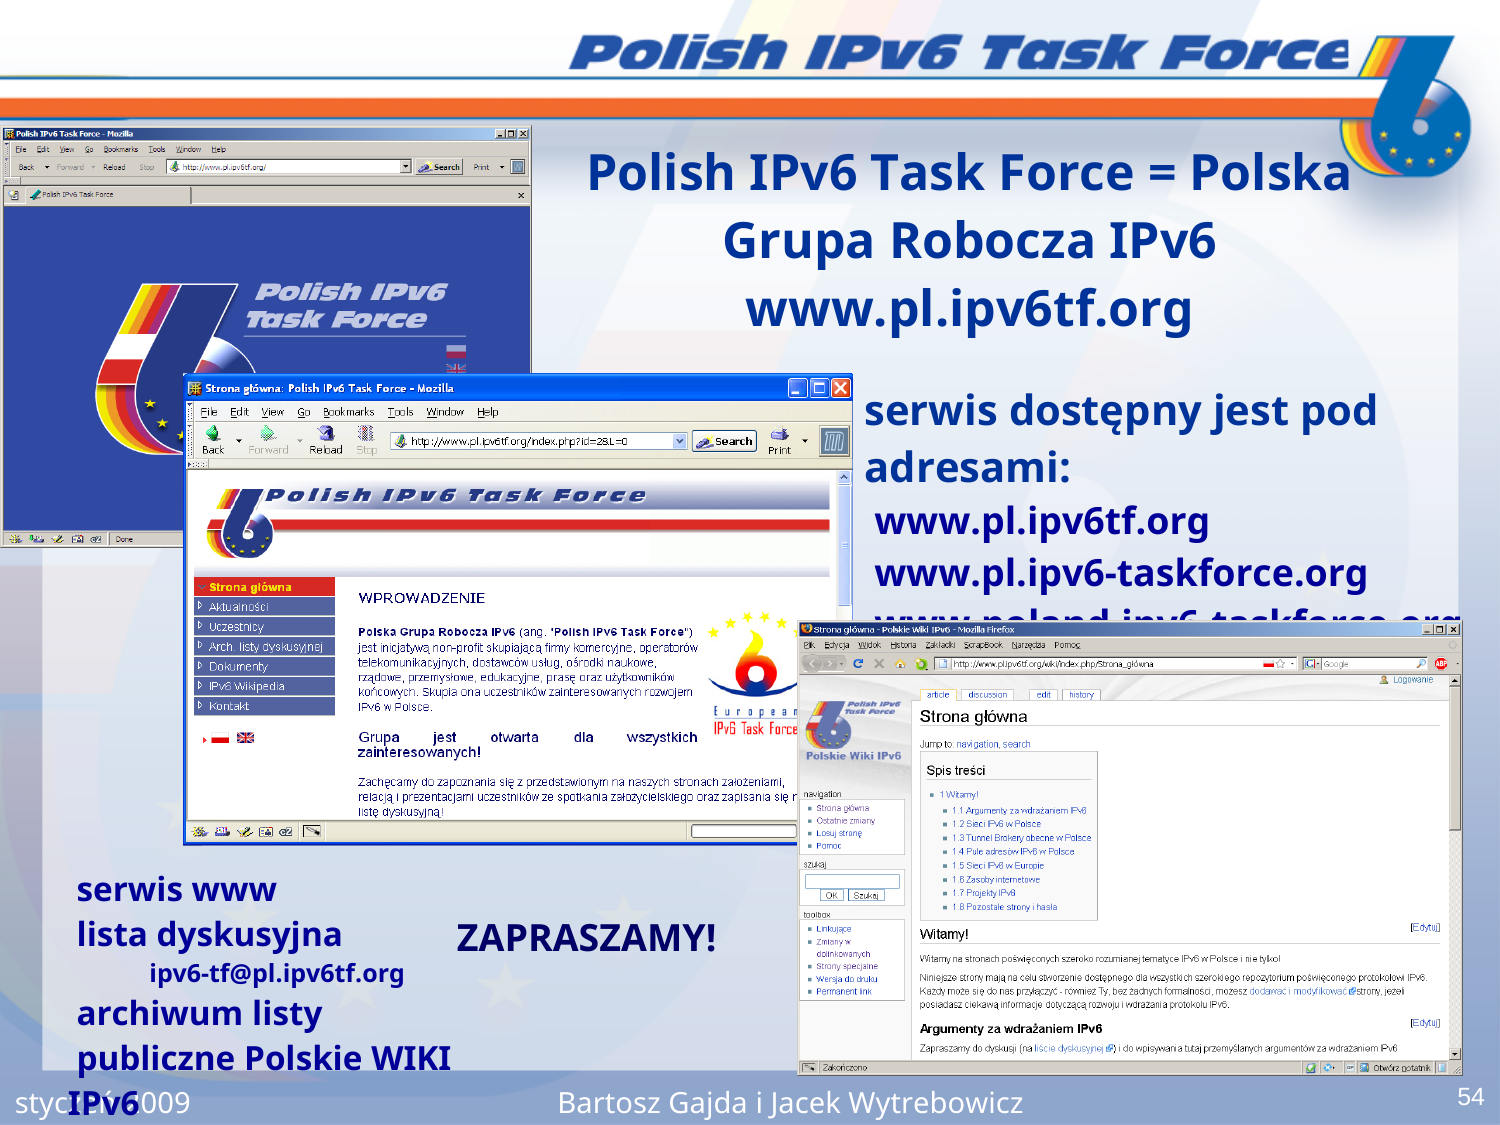

# Polish IPv6 Task Force = Polska Grupa Robocza IPv6 www.pl.ipv6tf.org
serwis dostępny jest pod adresami:
 www.pl.ipv6tf.org
 www.pl.ipv6-taskforce.org
 www.poland.ipv6-taskforce.org
 serwis www
 lista dyskusyjna
 ipv6-tf@pl.ipv6tf.org
 archiwum listy
 publiczne Polskie WIKI IPv6
ZAPRASZAMY!
styczeń 2009
Bartosz Gajda i Jacek Wytrebowicz
54